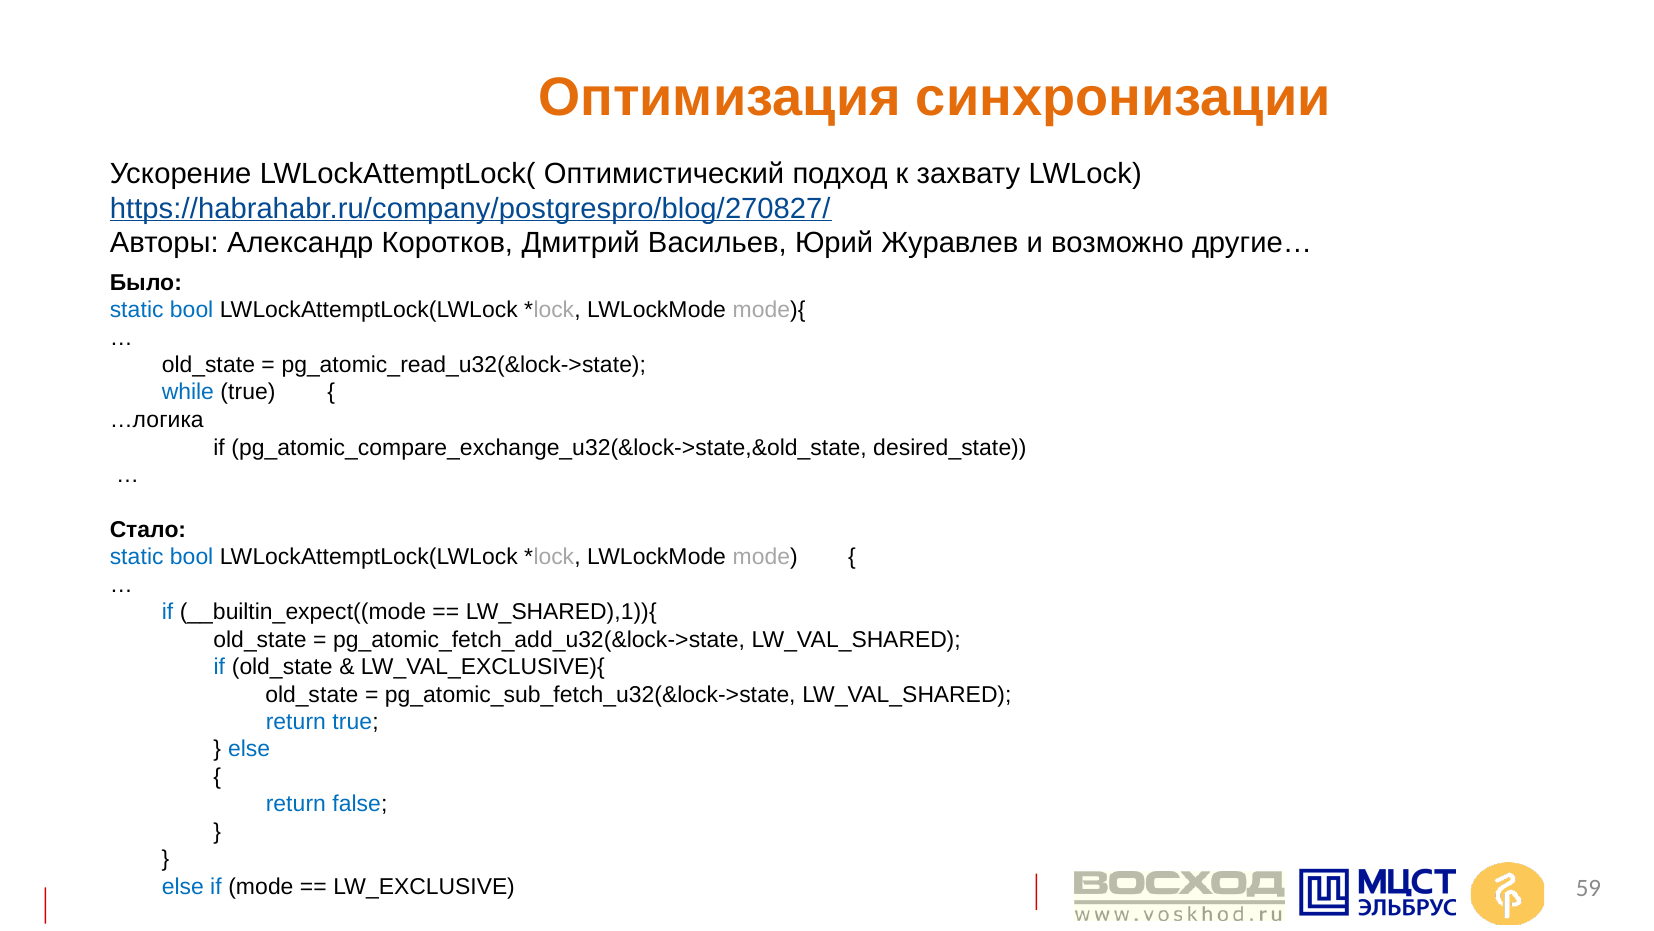

Оптимизация синхронизации
Ускорение LWLockAttemptLock( Оптимистический подход к захвату LWLock)
https://habrahabr.ru/company/postgrespro/blog/270827/
Авторы: Александр Коротков, Дмитрий Васильев, Юрий Журавлев и возможно другие…
Было:
static bool LWLockAttemptLock(LWLock *lock, LWLockMode mode){
…
        old_state = pg_atomic_read_u32(&lock->state);
        while (true)        {
…логика
                if (pg_atomic_compare_exchange_u32(&lock->state,&old_state, desired_state))
 …
Стало:
static bool LWLockAttemptLock(LWLock *lock, LWLockMode mode)	{
…
        if (__builtin_expect((mode == LW_SHARED),1)){
                old_state = pg_atomic_fetch_add_u32(&lock->state, LW_VAL_SHARED);
                if (old_state & LW_VAL_EXCLUSIVE){
                        old_state = pg_atomic_sub_fetch_u32(&lock->state, LW_VAL_SHARED);
                        return true;
                } else
                {
                        return false;
                }
        }
        else if (mode == LW_EXCLUSIVE)